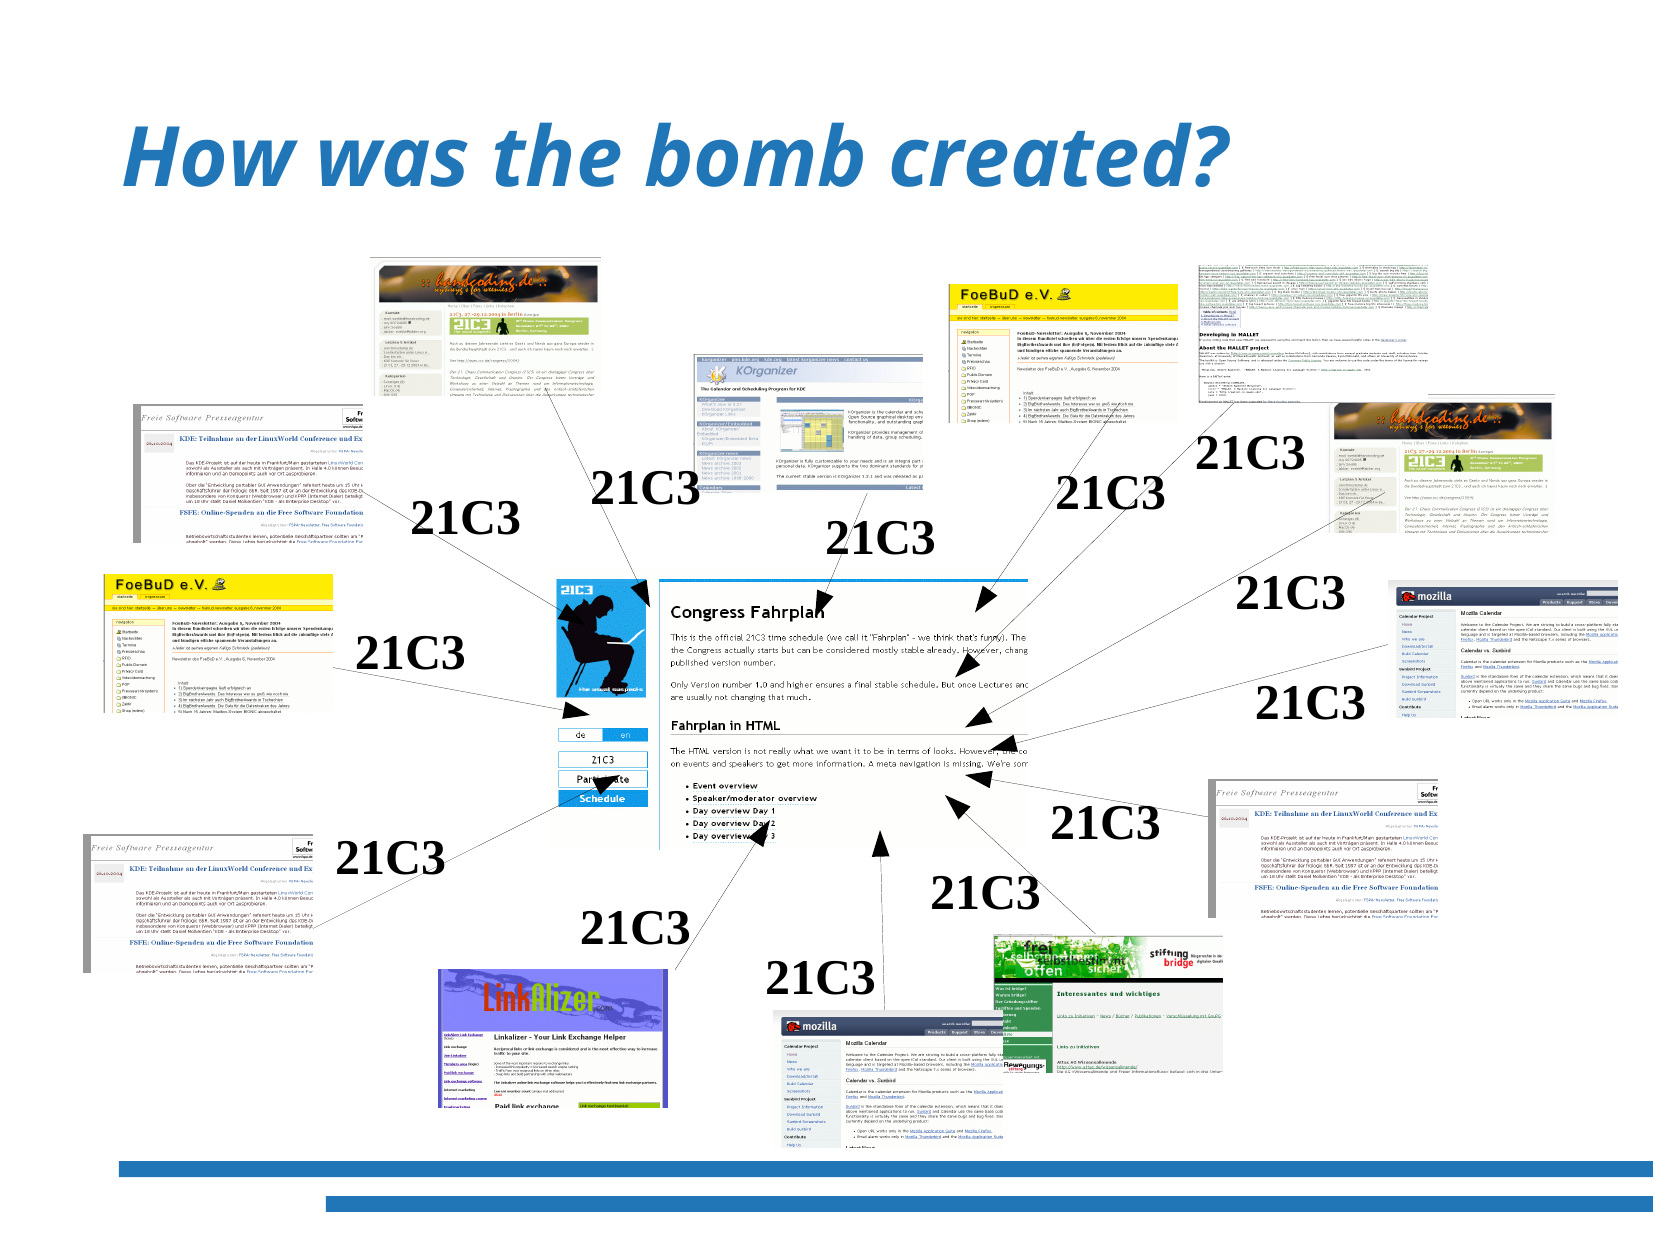

# How was the bomb created?
21C3
21C3
21C3
21C3
21C3
21C3
21C3
21C3
21C3
21C3
21C3
21C3
21C3